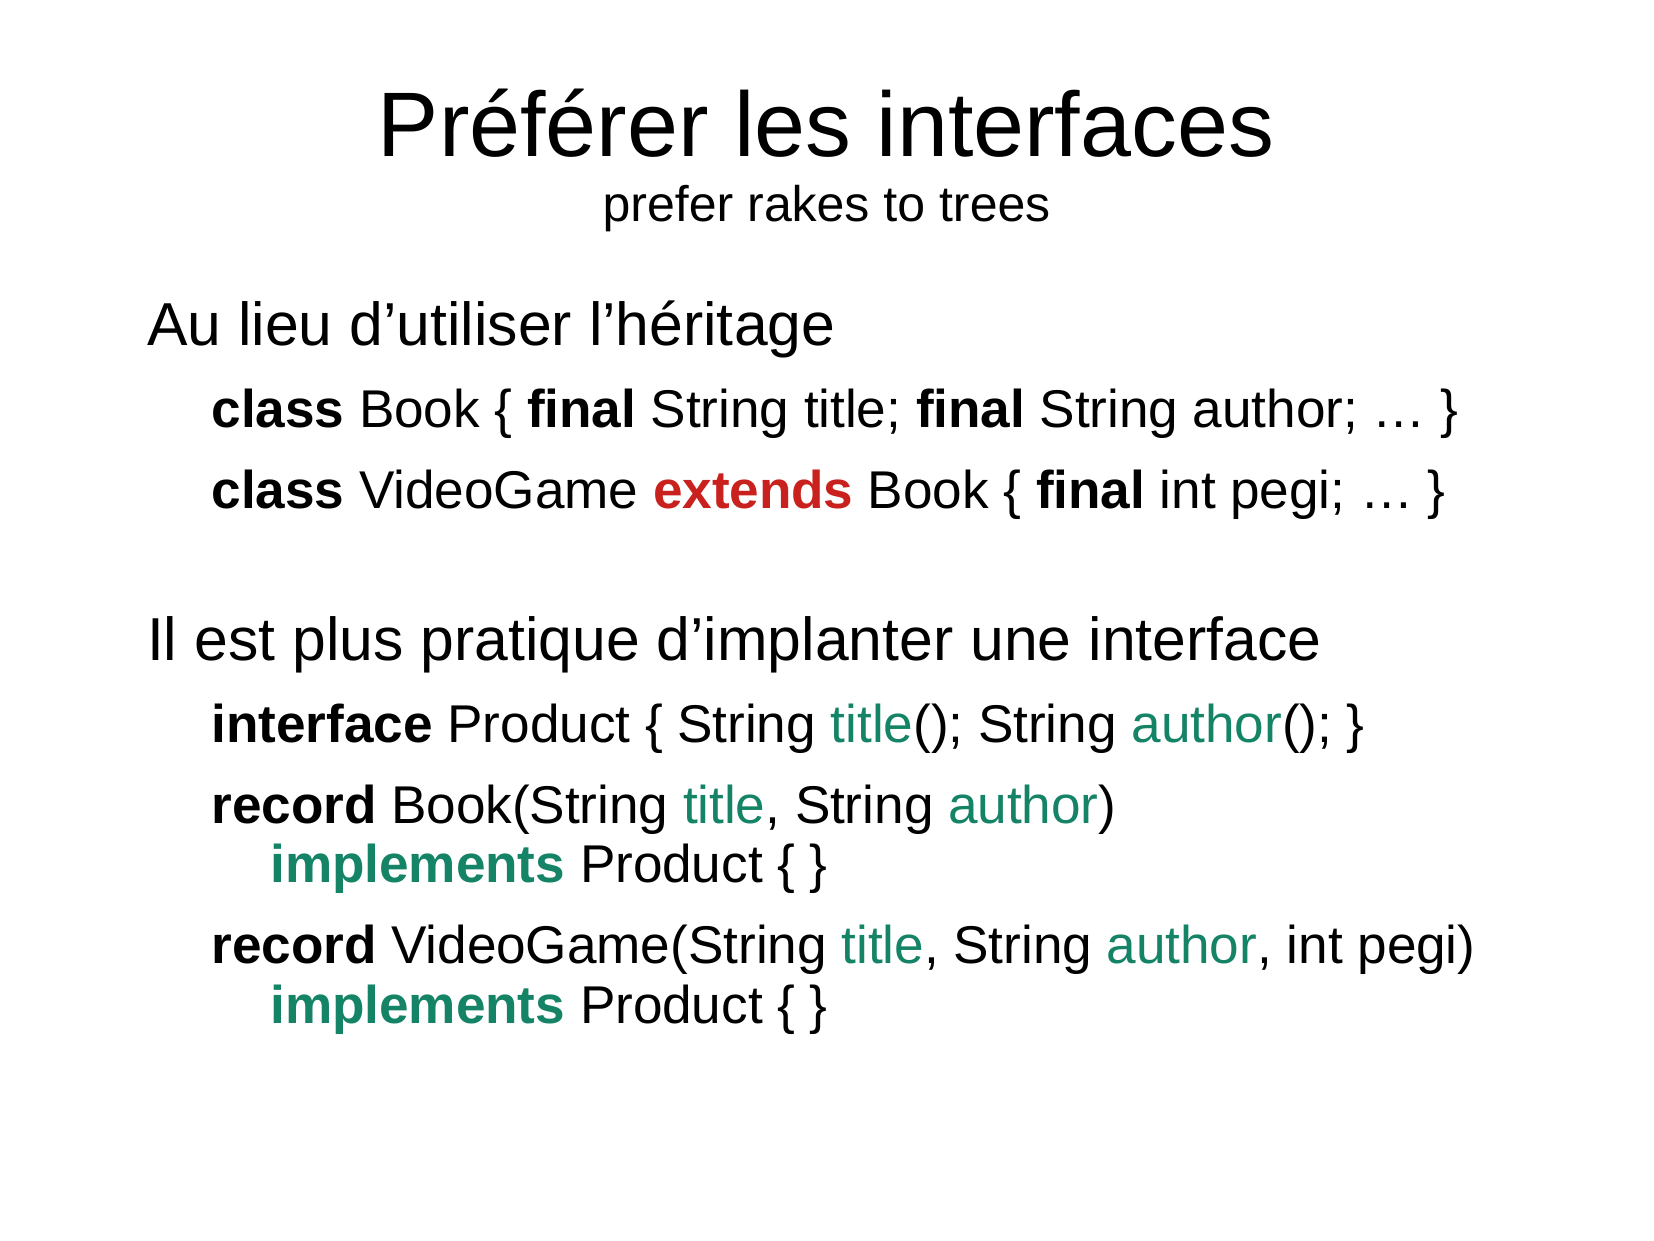

# Préférer les interfaces prefer rakes to trees
Au lieu d’utiliser l’héritage
class Book { final String title; final String author; … }
class VideoGame extends Book { final int pegi; … }
Il est plus pratique d’implanter une interface
interface Product { String title(); String author(); }
record Book(String title, String author)
 implements Product { }
record VideoGame(String title, String author, int pegi)
 implements Product { }